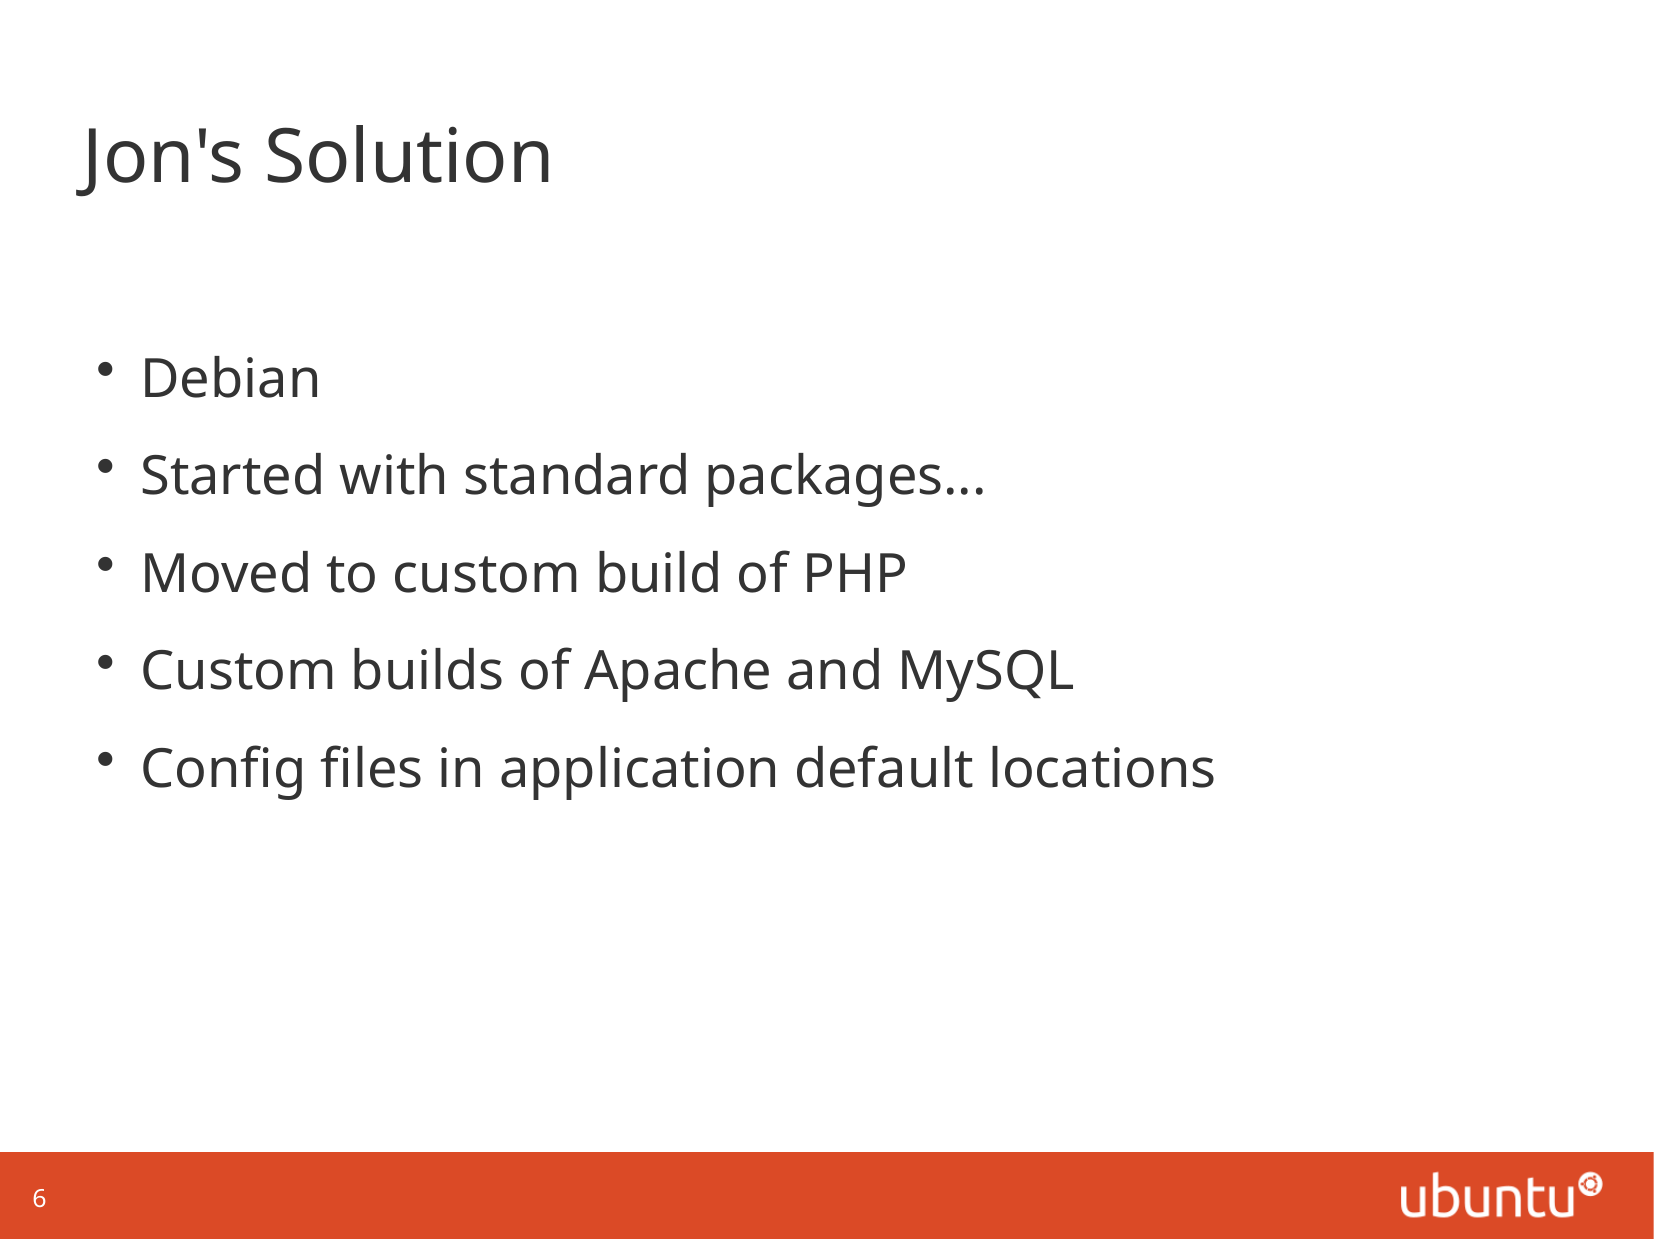

# Jon's Solution
Debian
Started with standard packages...
Moved to custom build of PHP
Custom builds of Apache and MySQL
Config files in application default locations